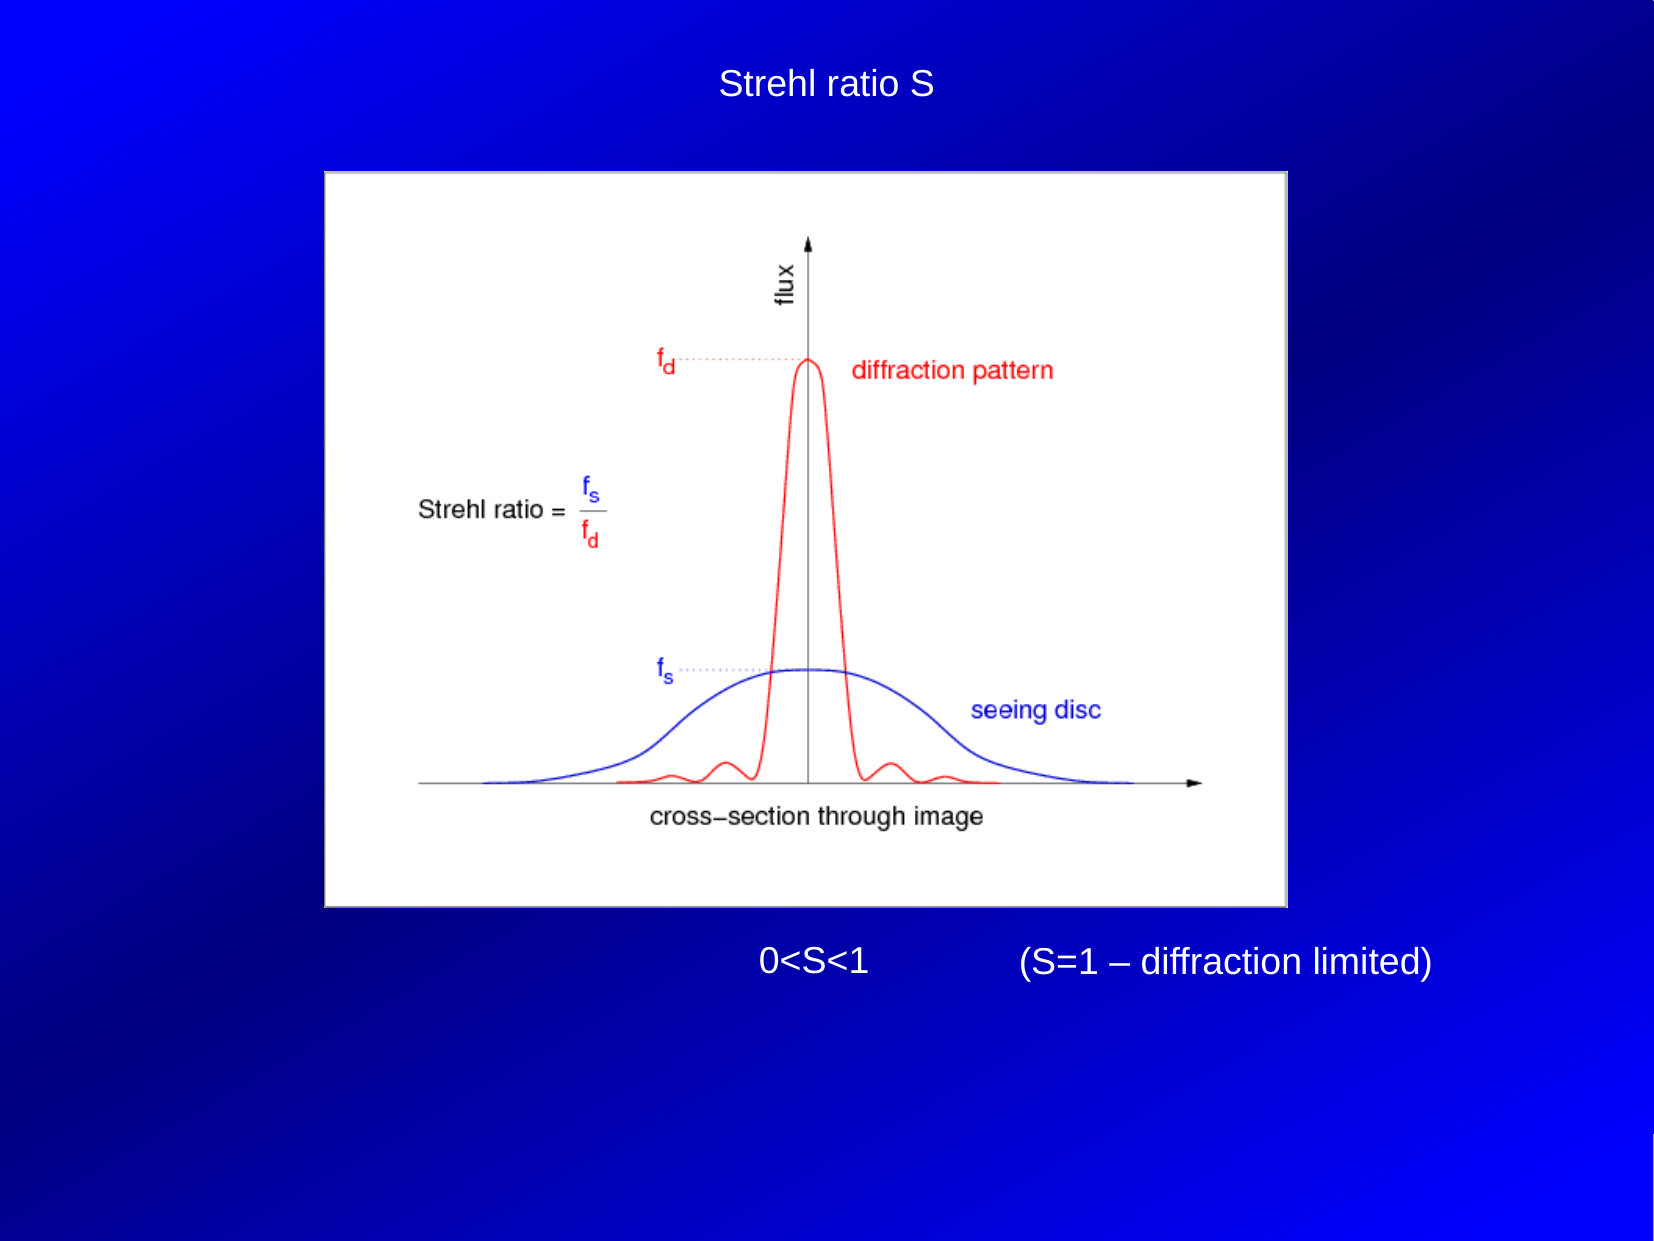

Strehl ratio S
0<S<1
(S=1 – diffraction limited)